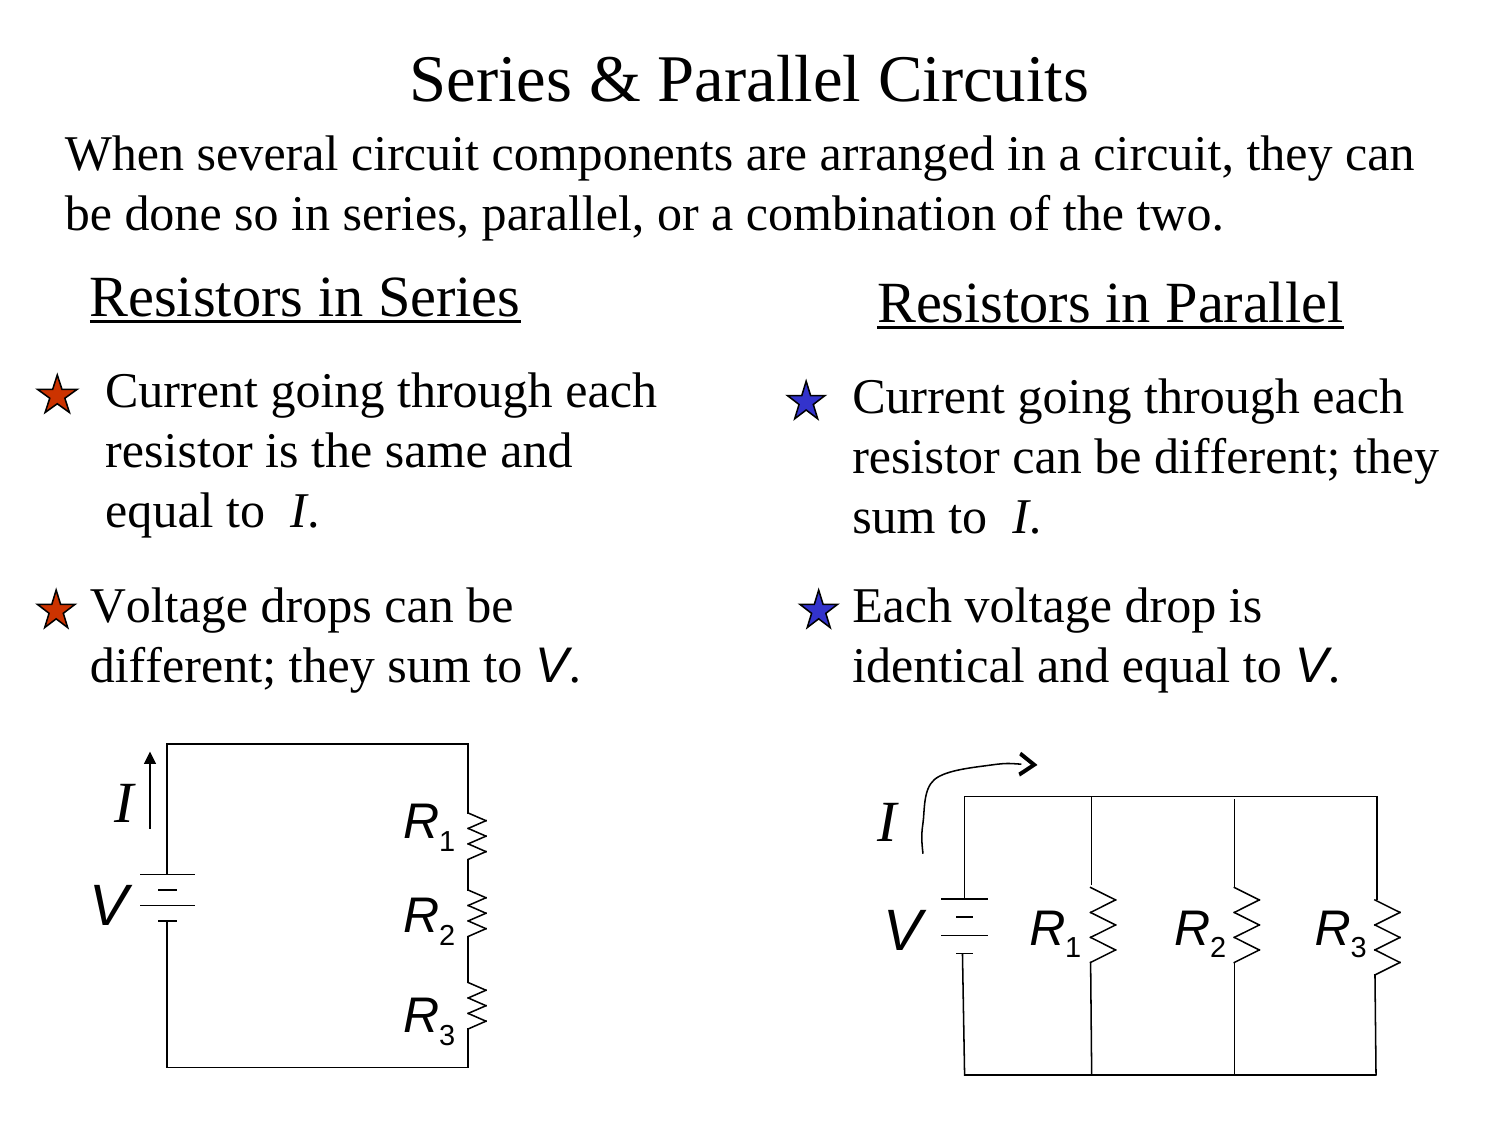

# Series & Parallel Circuits
When several circuit components are arranged in a circuit, they can be done so in series, parallel, or a combination of the two.
Resistors in Series
Resistors in Parallel
Current going through each resistor is the same and equal to I.
 Current going through each
 resistor can be different; they
 sum to I.
Voltage drops can be different; they sum to V.
Each voltage drop is identical and equal to V.
I
I
R1
V
R2
V
R1
R2
R3
R3